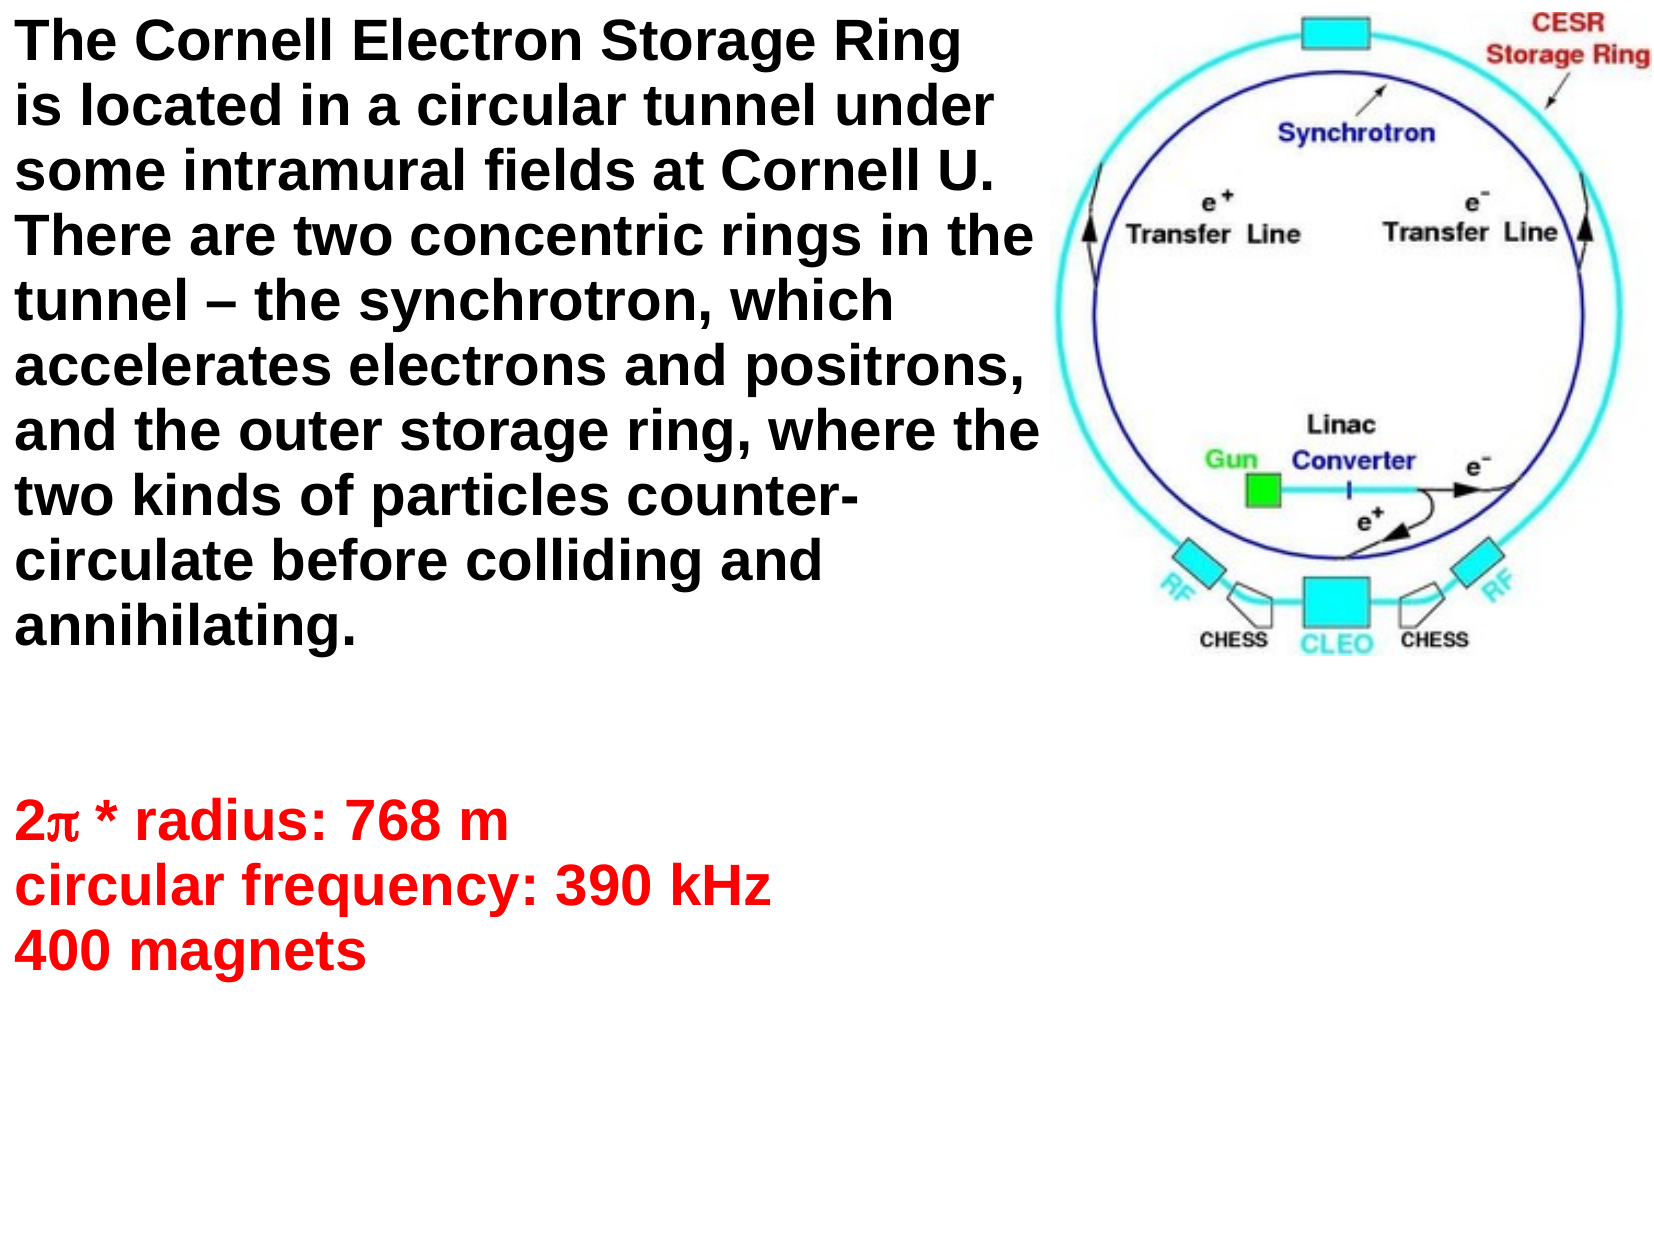

The Cornell Electron Storage Ring
is located in a circular tunnel under
some intramural fields at Cornell U.
There are two concentric rings in the
tunnel – the synchrotron, which
accelerates electrons and positrons,
and the outer storage ring, where the
two kinds of particles counter-
circulate before colliding and
annihilating.
2p * radius: 768 m
circular frequency: 390 kHz
400 magnets